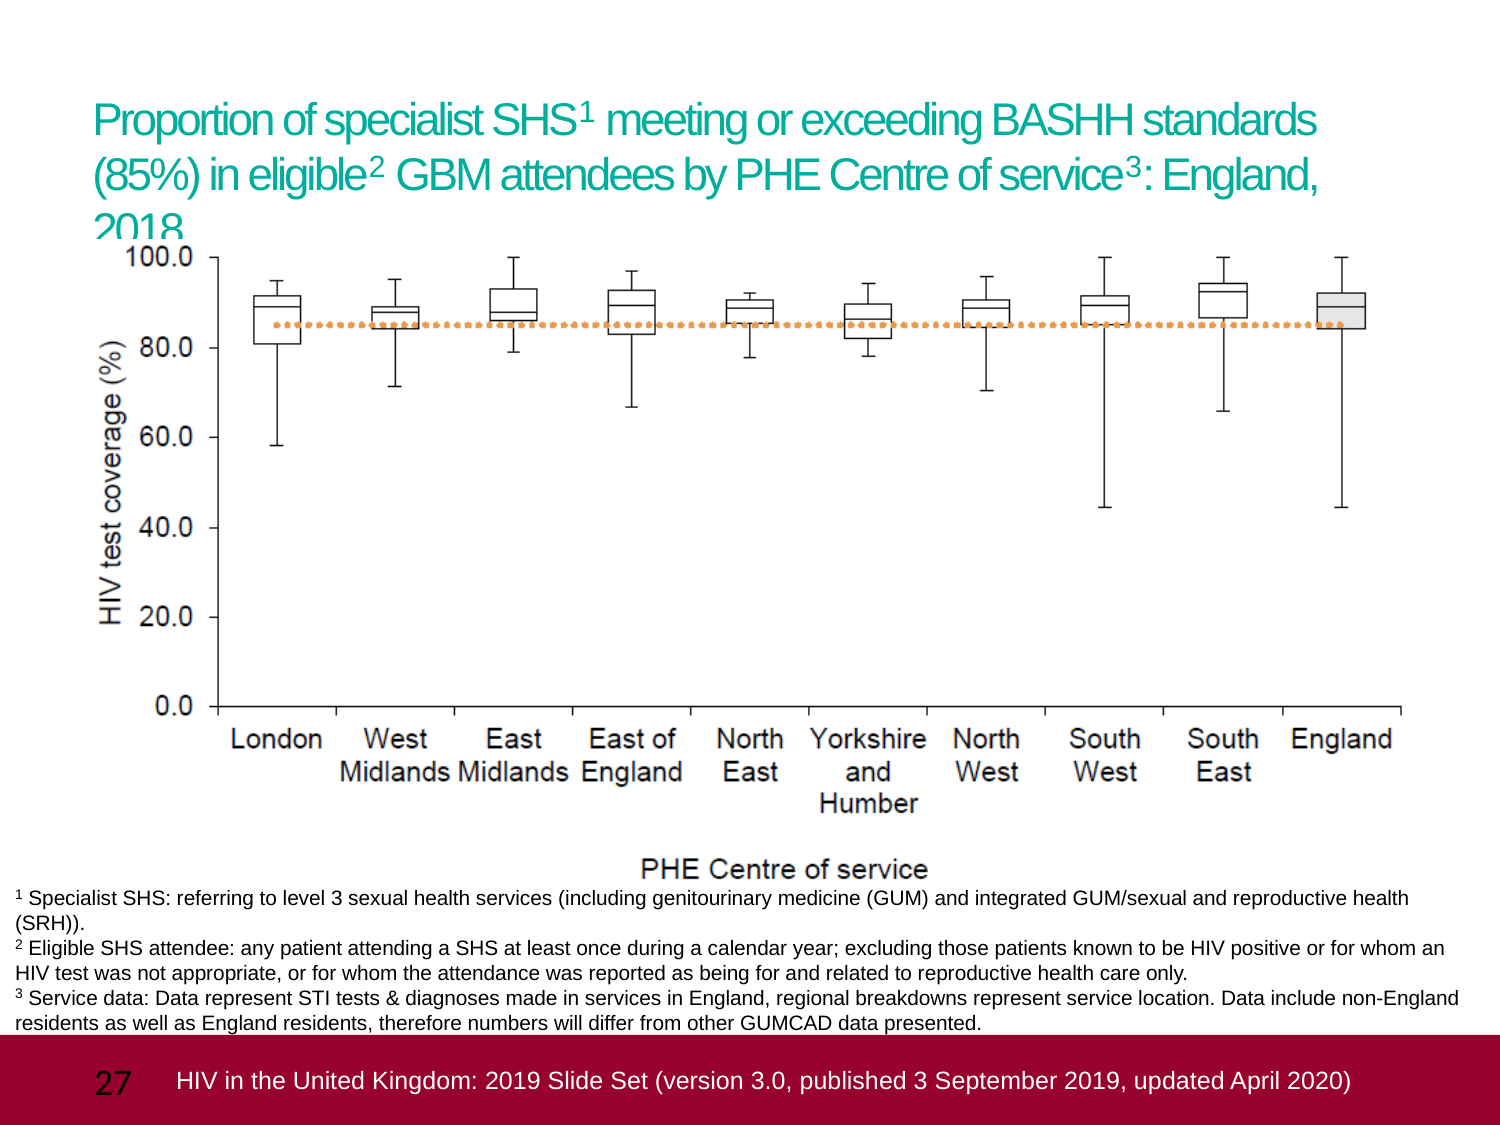

# Proportion of specialist SHS1 meeting or exceeding BASHH standards (85%) in eligible2 GBM attendees by PHE Centre of service3: England, 2018
1 Specialist SHS: referring to level 3 sexual health services (including genitourinary medicine (GUM) and integrated GUM/sexual and reproductive health (SRH)).
2 Eligible SHS attendee: any patient attending a SHS at least once during a calendar year; excluding those patients known to be HIV positive or for whom an HIV test was not appropriate, or for whom the attendance was reported as being for and related to reproductive health care only.
3 Service data: Data represent STI tests & diagnoses made in services in England, regional breakdowns represent service location. Data include non-England residents as well as England residents, therefore numbers will differ from other GUMCAD data presented.
 1
HIV in the United Kingdom: 2019 Slide Set (version 3.0, published 3 September 2019, updated April 2020)